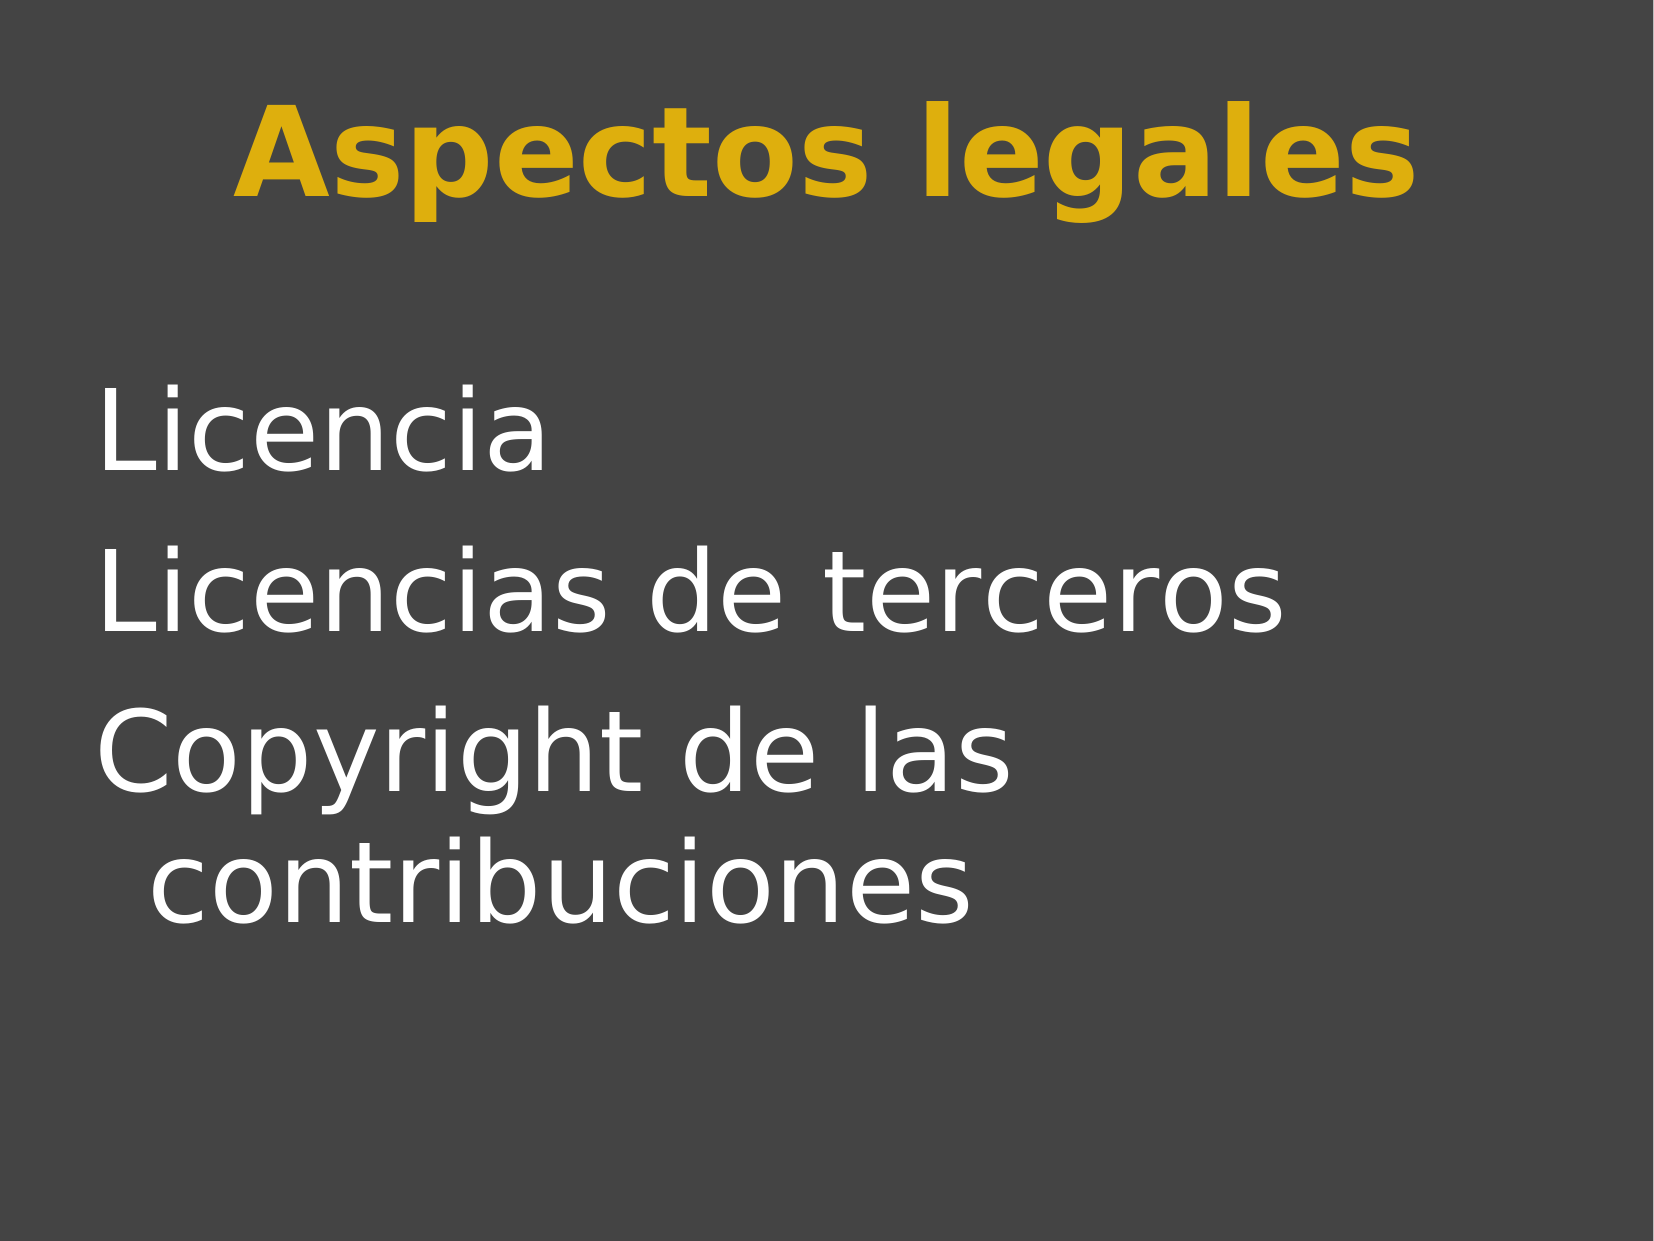

# Aspectos legales
Licencia
Licencias de terceros
Copyright de las contribuciones